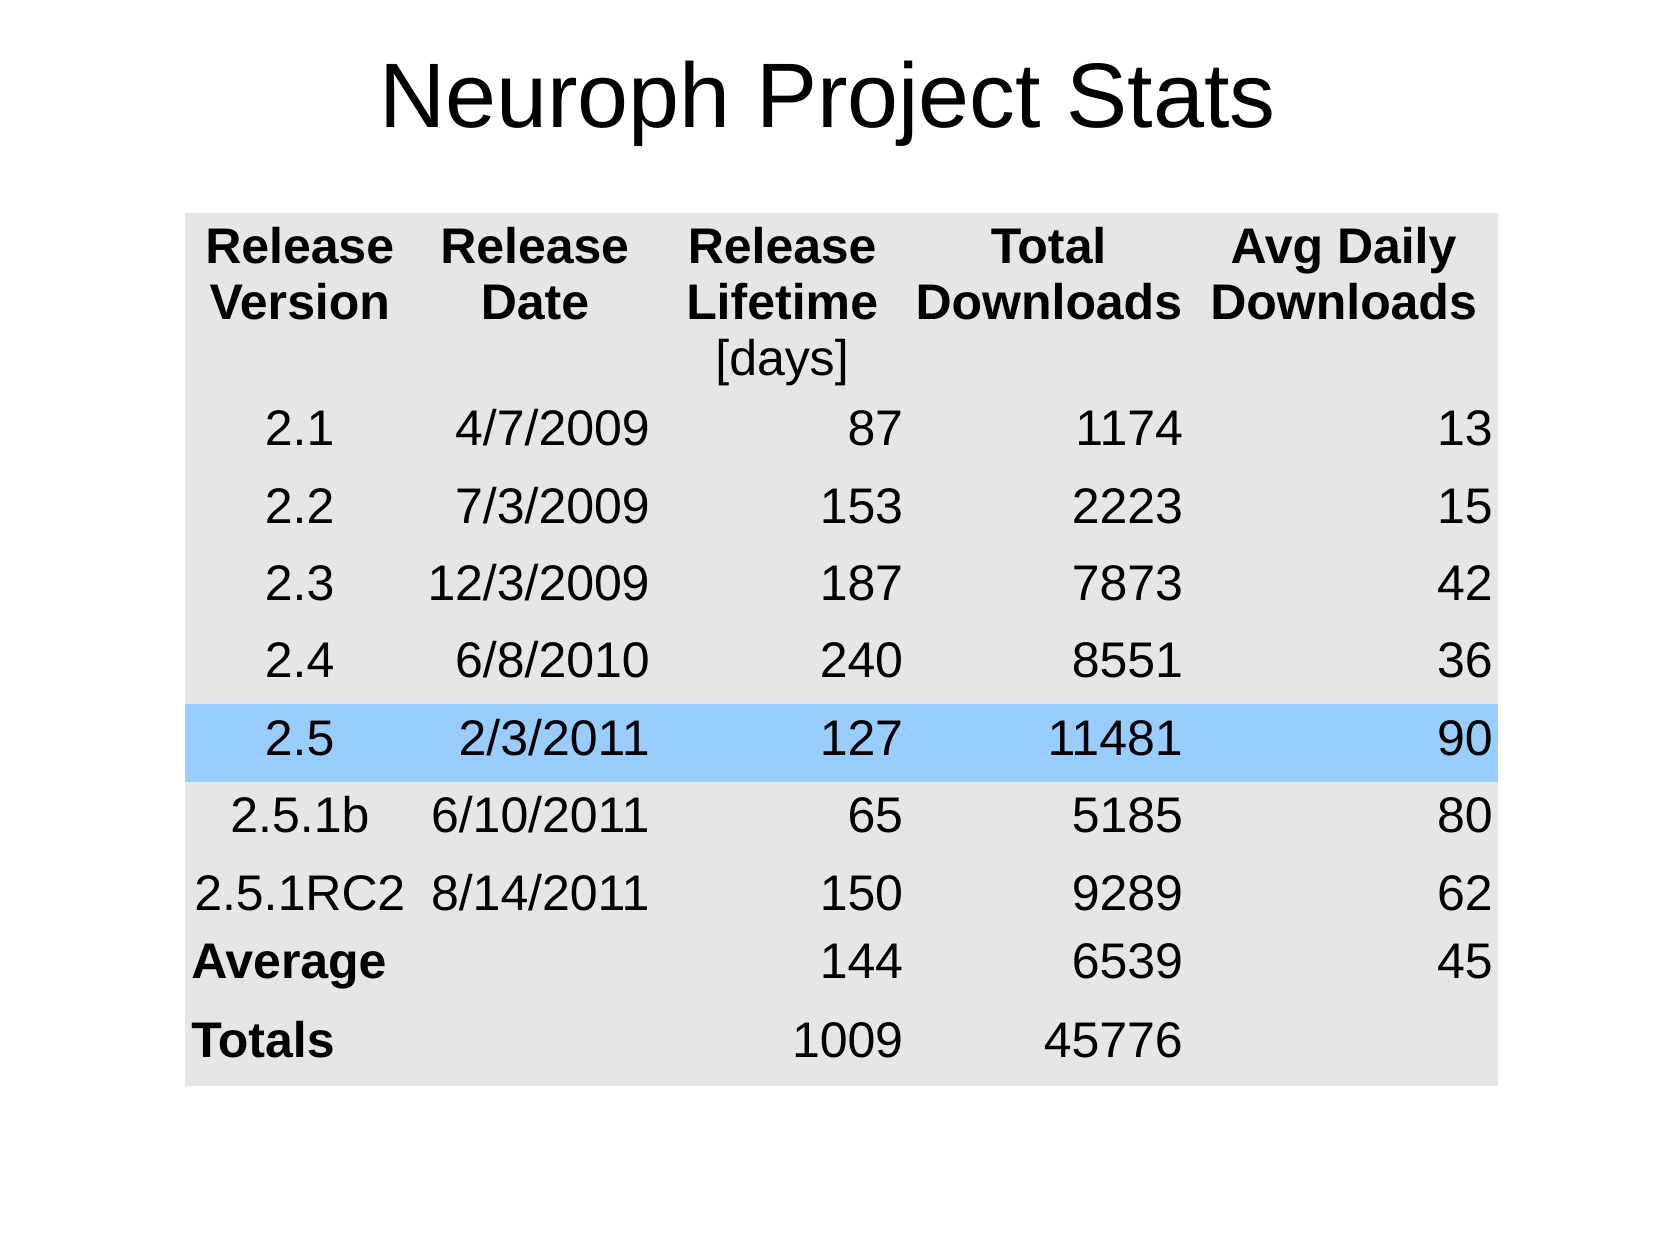

Neuroph Project Stats
| Release Version | Release Date | Release Lifetime [days] | Total Downloads | Avg Daily Downloads |
| --- | --- | --- | --- | --- |
| 2.1 | 4/7/2009 | 87 | 1174 | 13 |
| 2.2 | 7/3/2009 | 153 | 2223 | 15 |
| 2.3 | 12/3/2009 | 187 | 7873 | 42 |
| 2.4 | 6/8/2010 | 240 | 8551 | 36 |
| 2.5 | 2/3/2011 | 127 | 11481 | 90 |
| 2.5.1b | 6/10/2011 | 65 | 5185 | 80 |
| 2.5.1RC2 | 8/14/2011 | 150 | 9289 | 62 |
| Average | | 144 | 6539 | 45 |
| Totals | | 1009 | 45776 | |